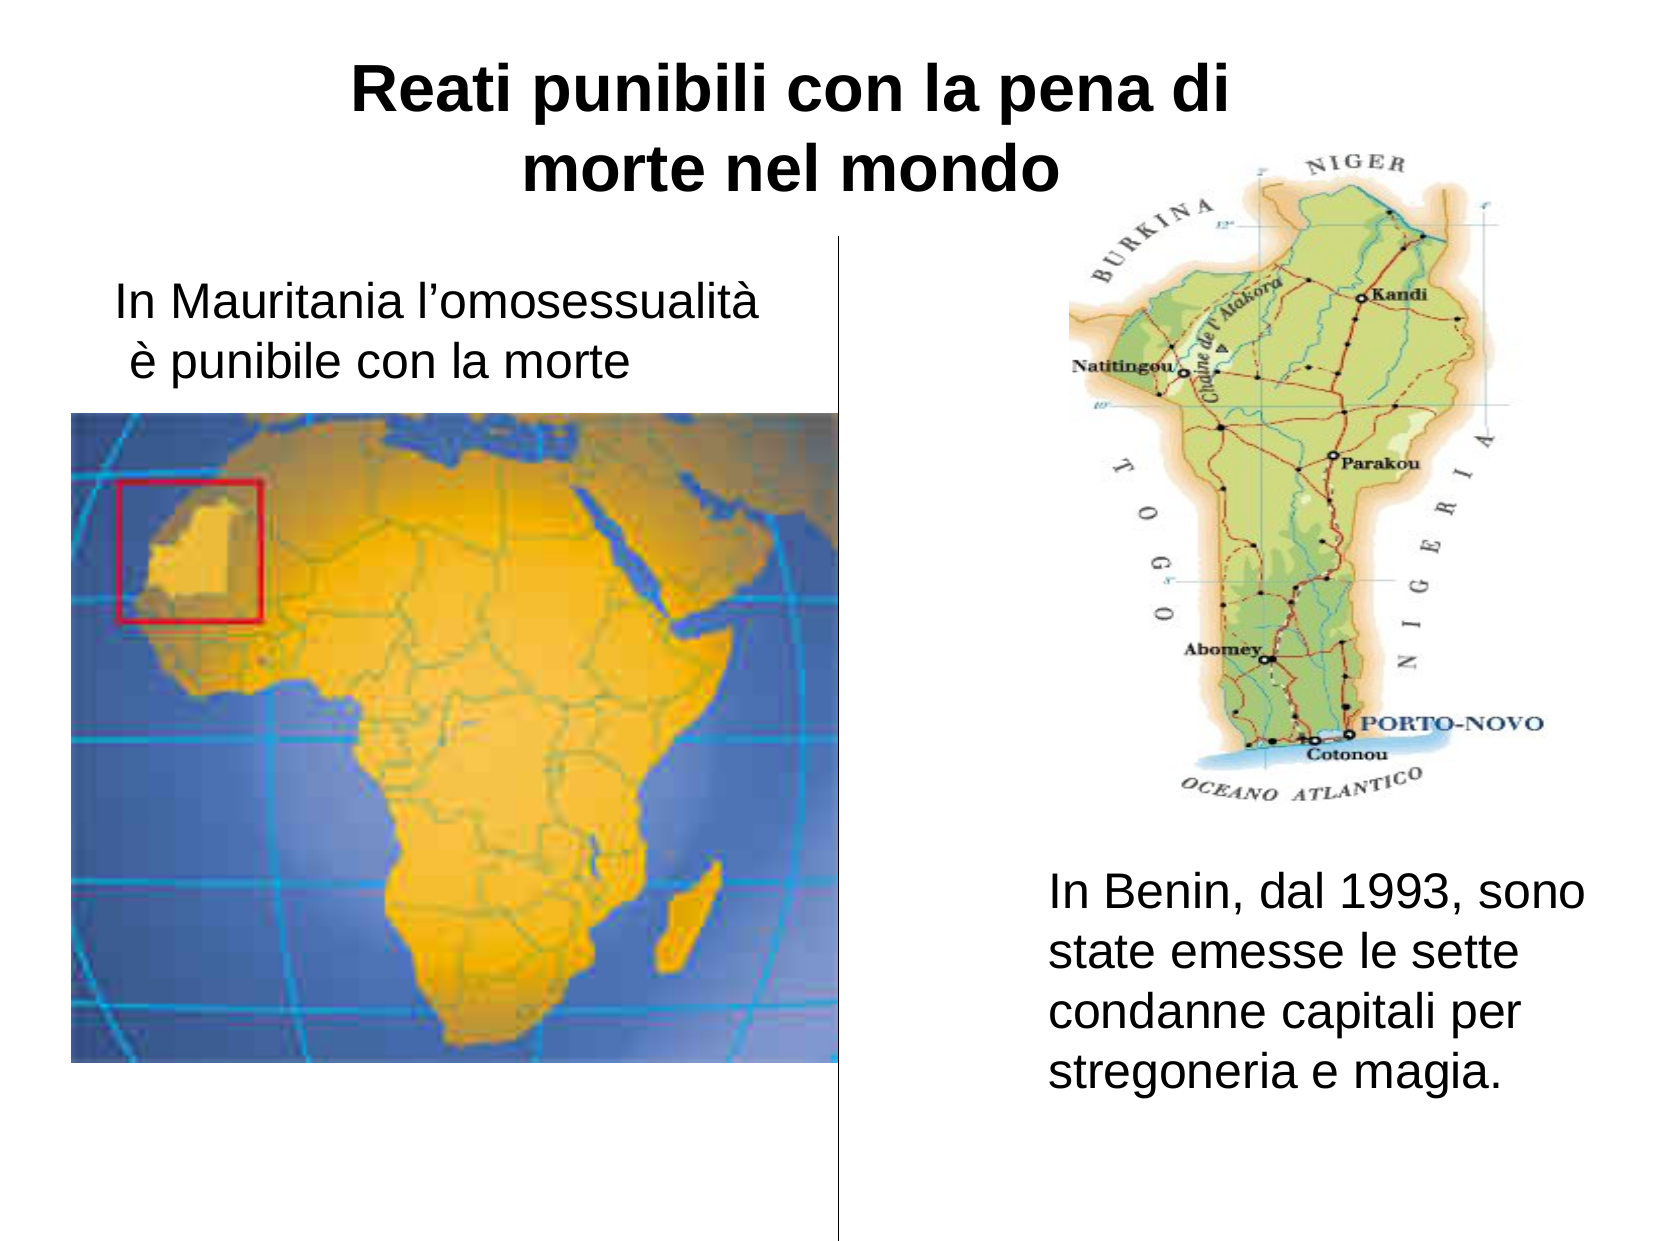

Reati punibili con la pena di morte nel mondo
In Mauritania l’omosessualità
 è punibile con la morte
In Benin, dal 1993, sono
state emesse le sette
condanne capitali per
stregoneria e magia.